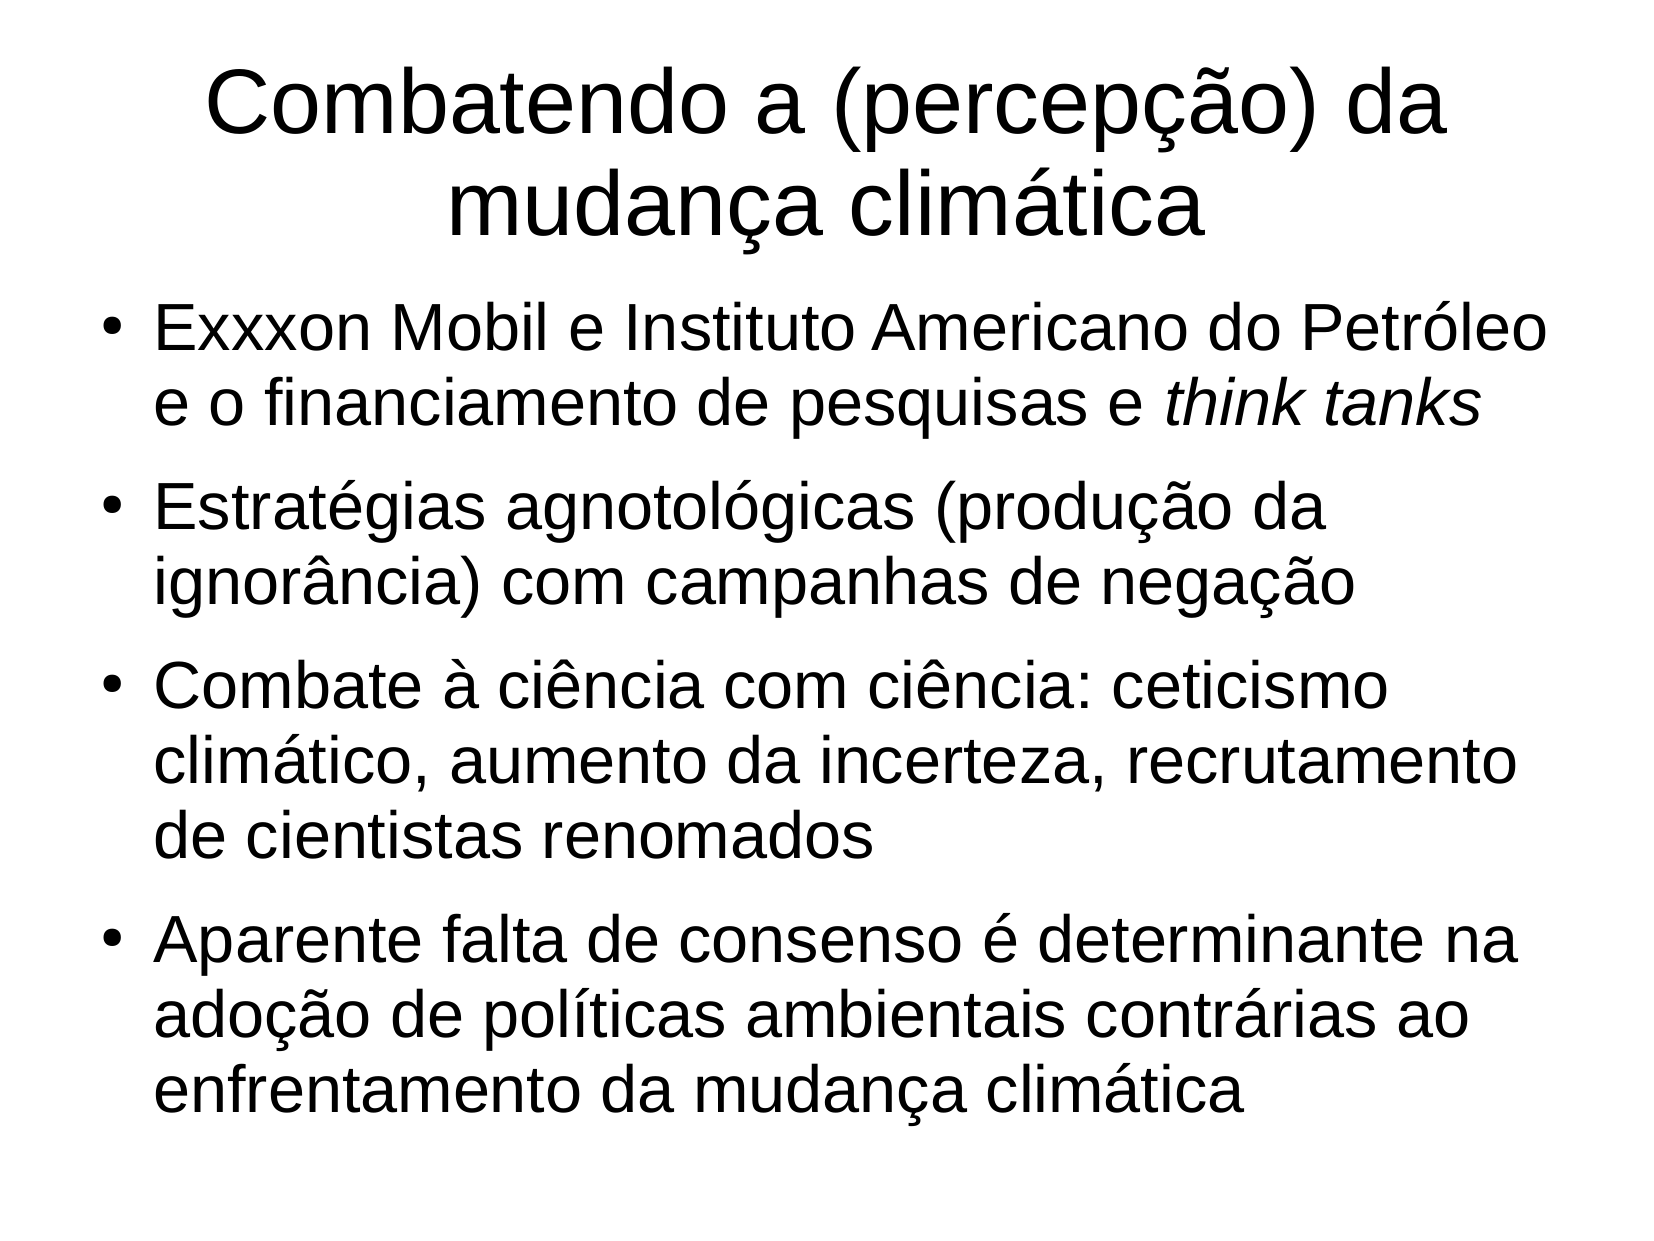

# Combatendo a (percepção) da mudança climática
Exxxon Mobil e Instituto Americano do Petróleo e o financiamento de pesquisas e think tanks
Estratégias agnotológicas (produção da ignorância) com campanhas de negação
Combate à ciência com ciência: ceticismo climático, aumento da incerteza, recrutamento de cientistas renomados
Aparente falta de consenso é determinante na adoção de políticas ambientais contrárias ao enfrentamento da mudança climática